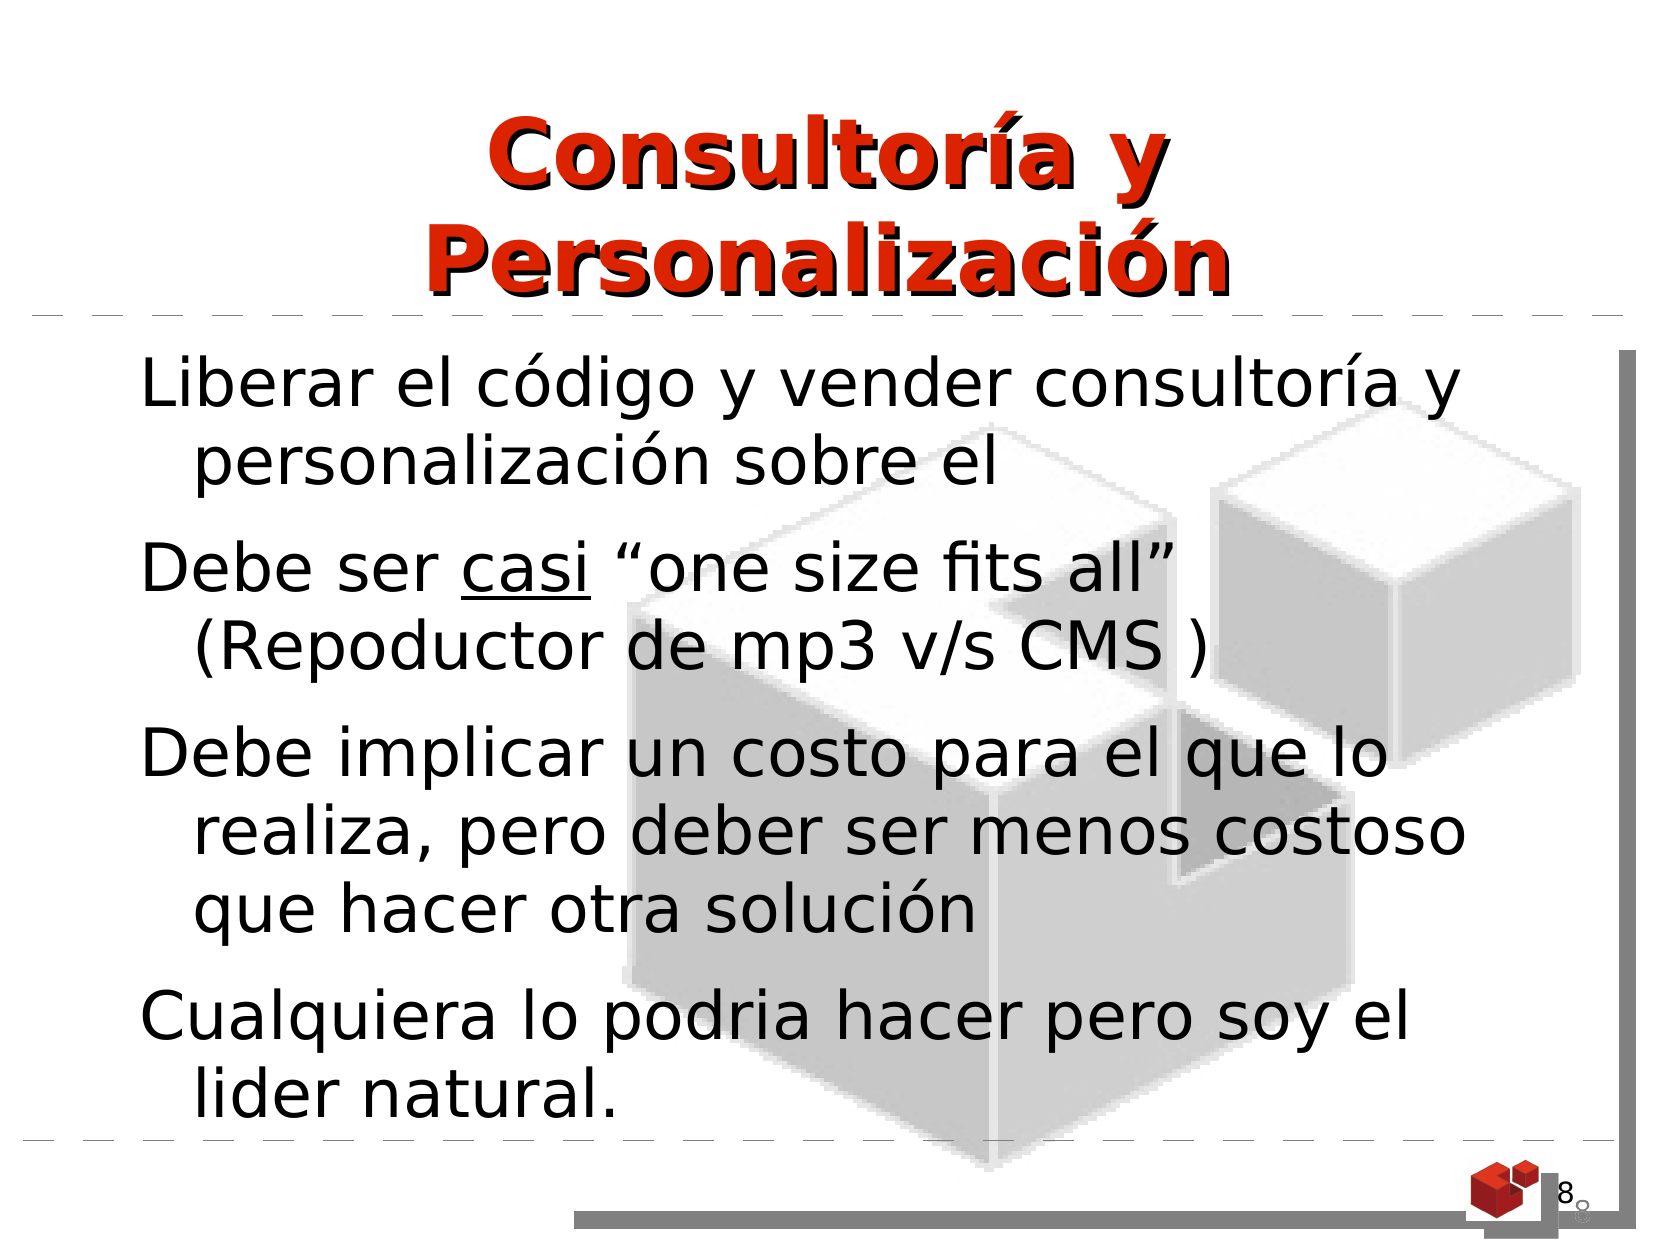

# Consultoría y Personalización
Liberar el código y vender consultoría y personalización sobre el
Debe ser casi “one size fits all” (Repoductor de mp3 v/s CMS )
Debe implicar un costo para el que lo realiza, pero deber ser menos costoso que hacer otra solución
Cualquiera lo podria hacer pero soy el lider natural.